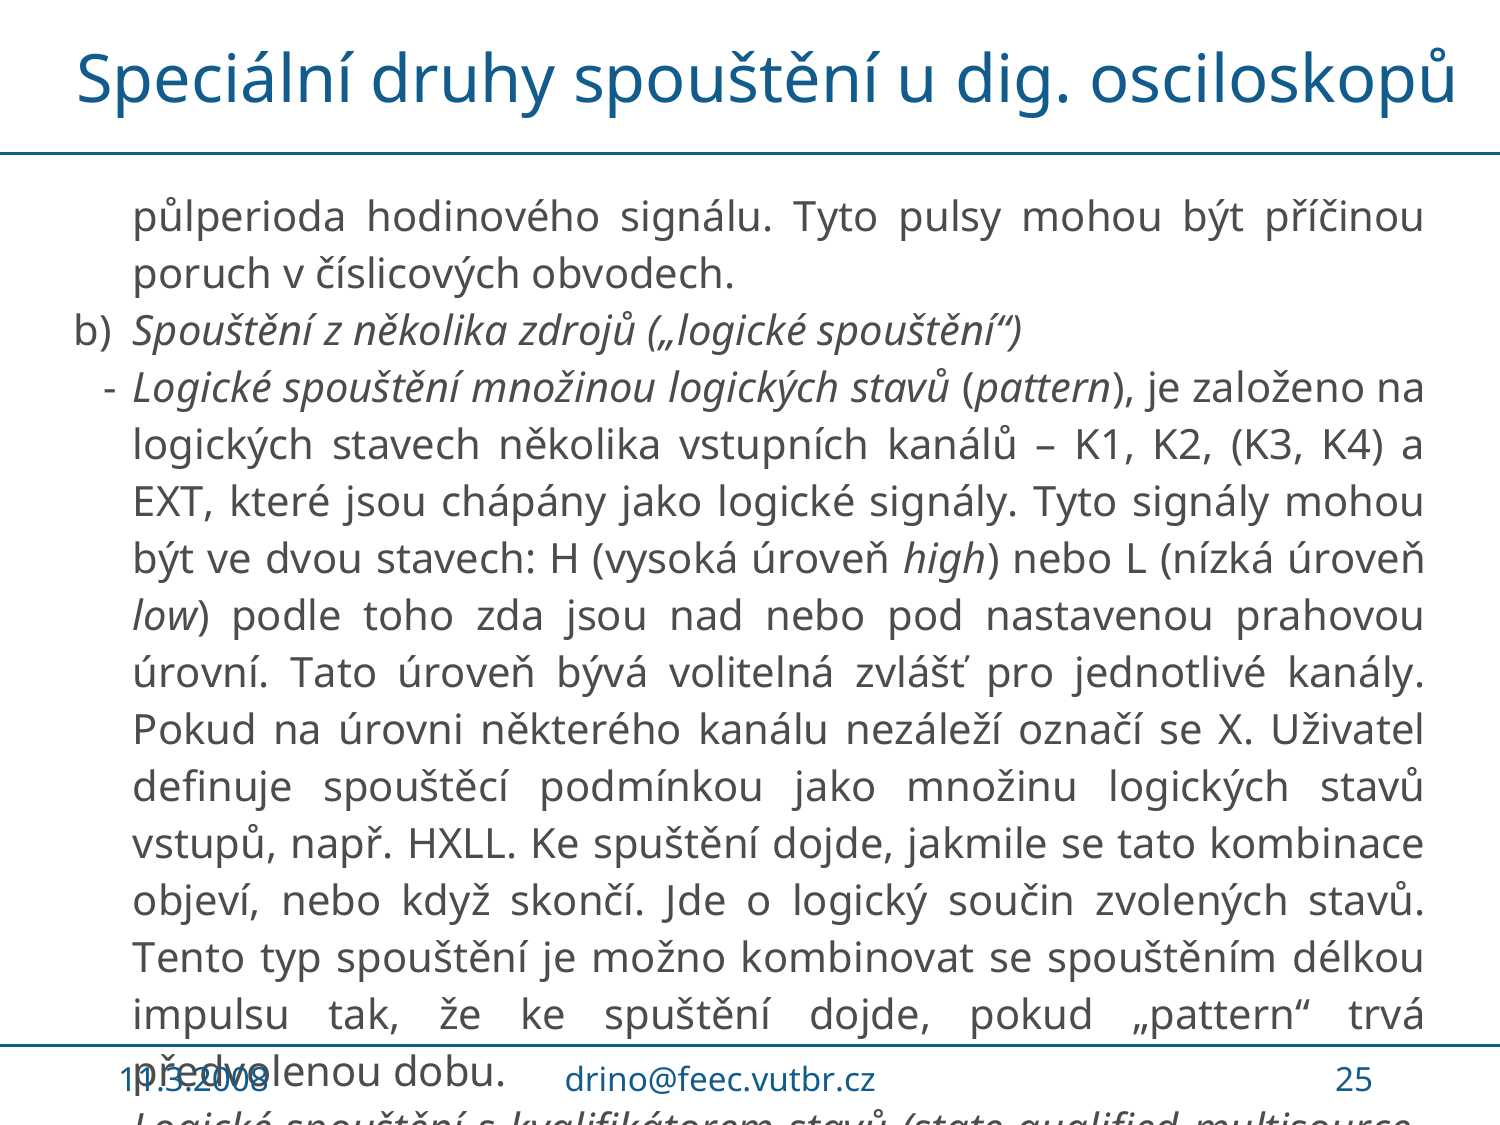

# Speciální druhy spouštění u dig. osciloskopů
	půlperioda hodinového signálu. Tyto pulsy mohou být příčinou poruch v číslicových obvodech.
b)	Spouštění z několika zdrojů („logické spouštění“)
-	Logické spouštění množinou logických stavů (pattern), je založeno na logických stavech několika vstupních kanálů – K1, K2, (K3, K4) a EXT, které jsou chápány jako logické signály. Tyto signály mohou být ve dvou stavech: H (vysoká úroveň high) nebo L (nízká úroveň low) podle toho zda jsou nad nebo pod nastavenou prahovou úrovní. Tato úroveň bývá volitelná zvlášť pro jednotlivé kanály. Pokud na úrovni některého kanálu nezáleží označí se X. Uživatel definuje spouštěcí podmínkou jako množinu logických stavů vstupů, např. HXLL. Ke spuštění dojde, jakmile se tato kombinace objeví, nebo když skončí. Jde o logický součin zvolených stavů. Tento typ spouštění je možno kombinovat se spouštěním délkou impulsu tak, že ke spuštění dojde, pokud „pattern“ trvá předvolenou dobu.
-	Logické spouštění s kvalifikátorem stavů (state-qualified multisource trigger). Jde o spouštění z jednoho zdroje signálu (K1, K2 nebo EXT)
11.3.2008
drino@feec.vutbr.cz